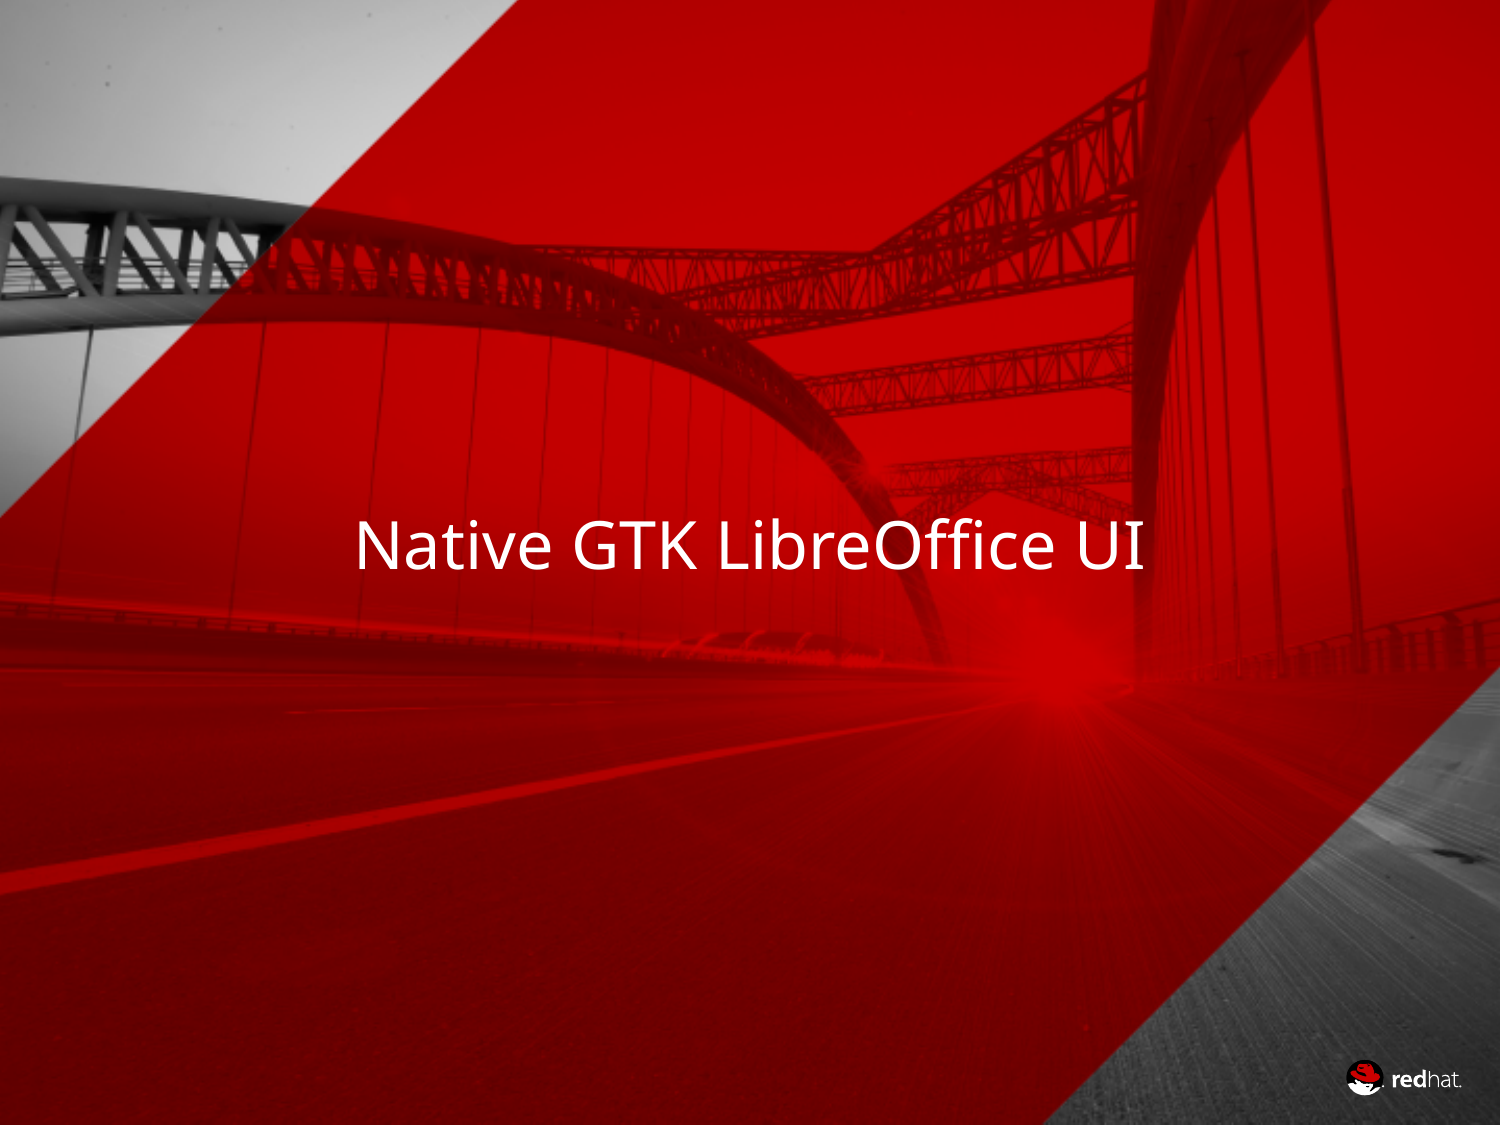

# Native GTK LibreOffice UI
INSERT DESIGNATOR, IF NEEDED
15
Basic Architecture
OpenGL Support
Video Support
HiDPI
Quirks under Wayland
Demo and Future possibilities